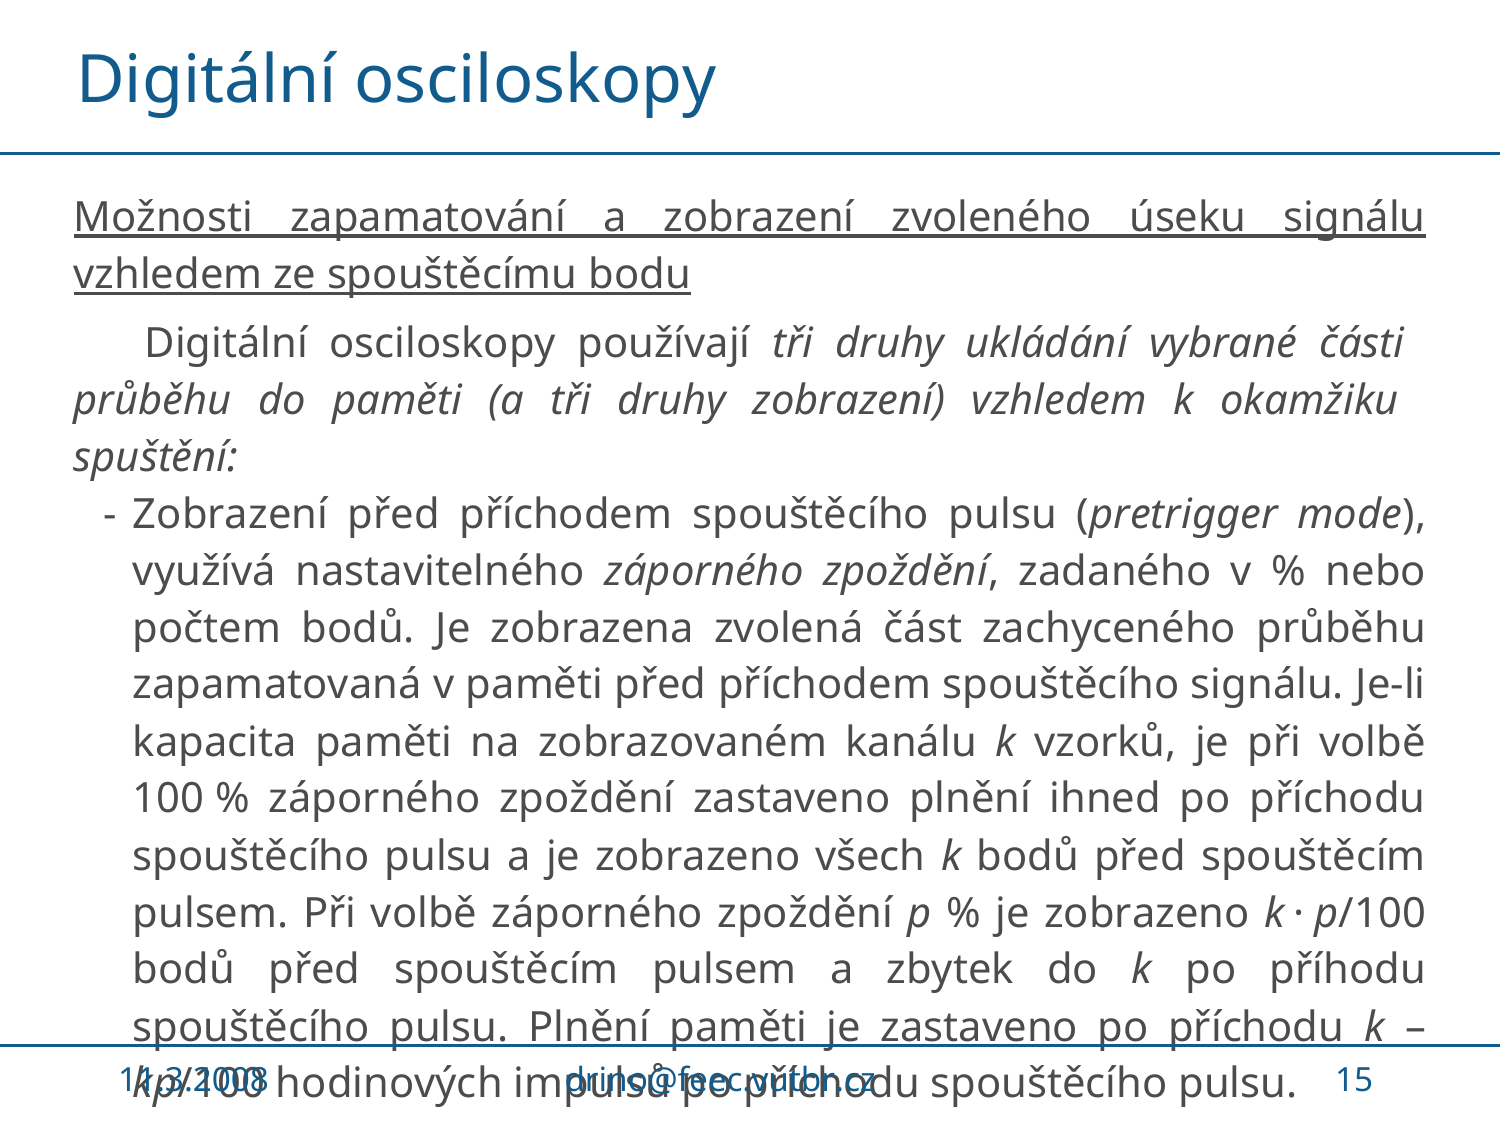

# Digitální osciloskopy
Možnosti zapamatování a zobrazení zvoleného úseku signálu vzhledem ze spouštěcímu bodu
Digitální osciloskopy používají tři druhy ukládání vybrané části průběhu do paměti (a tři druhy zobrazení) vzhledem k okamžiku spuštění:
-	Zobrazení před příchodem spouštěcího pulsu (pretrigger mode), využívá nastavitelného záporného zpoždění, zadaného v % nebo počtem bodů. Je zobrazena zvolená část zachyceného průběhu zapamatovaná v paměti před příchodem spouštěcího signálu. Je-li kapacita paměti na zobrazovaném kanálu k vzorků, je při volbě 100 % záporného zpoždění zastaveno plnění ihned po příchodu spouštěcího pulsu a je zobrazeno všech k bodů před spouštěcím pulsem. Při volbě záporného zpoždění p % je zobrazeno k · p/100 bodů před spouštěcím pulsem a zbytek do k po příhodu spouštěcího pulsu. Plnění paměti je zastaveno po příchodu k – kp/100 hodinových impulsů po příchodu spouštěcího pulsu.
11.3.2008
drino@feec.vutbr.cz